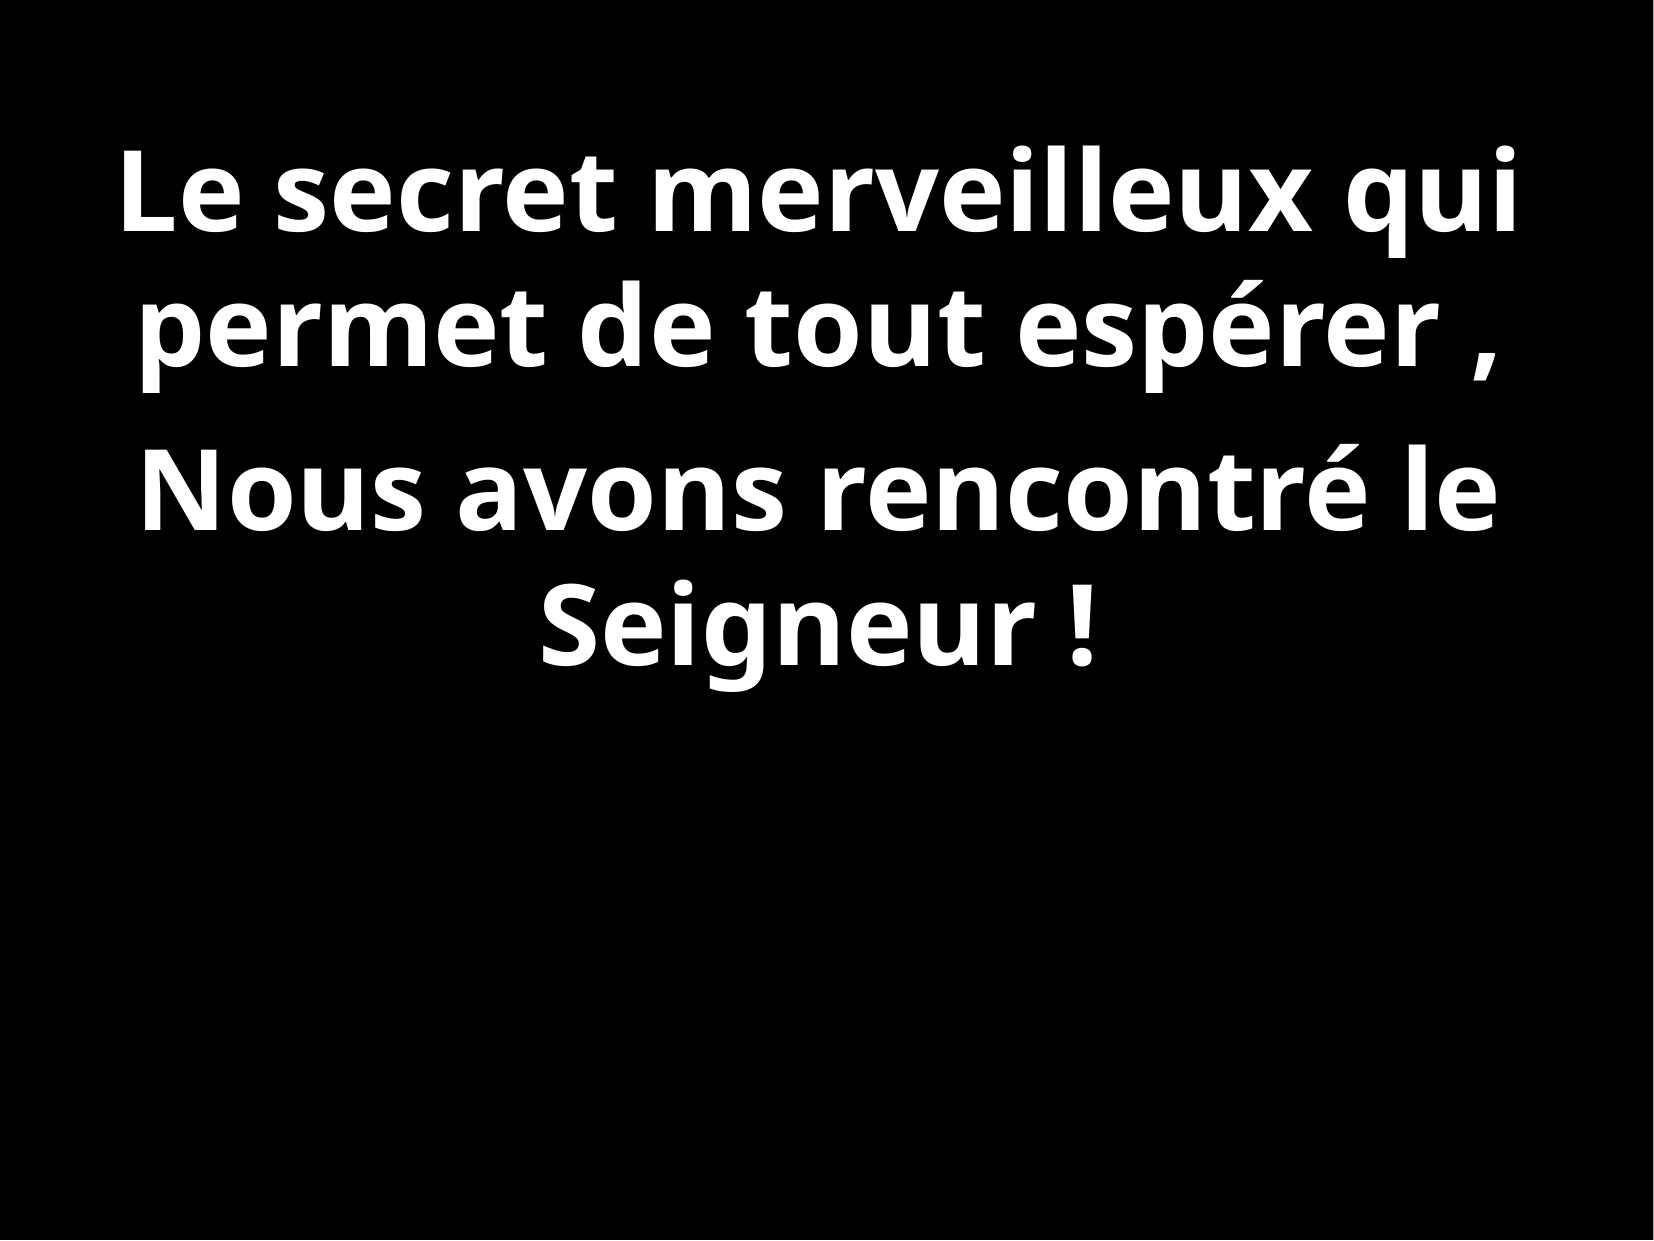

# Le secret merveilleux qui permet de tout espérer ,
Nous avons rencontré le Seigneur !